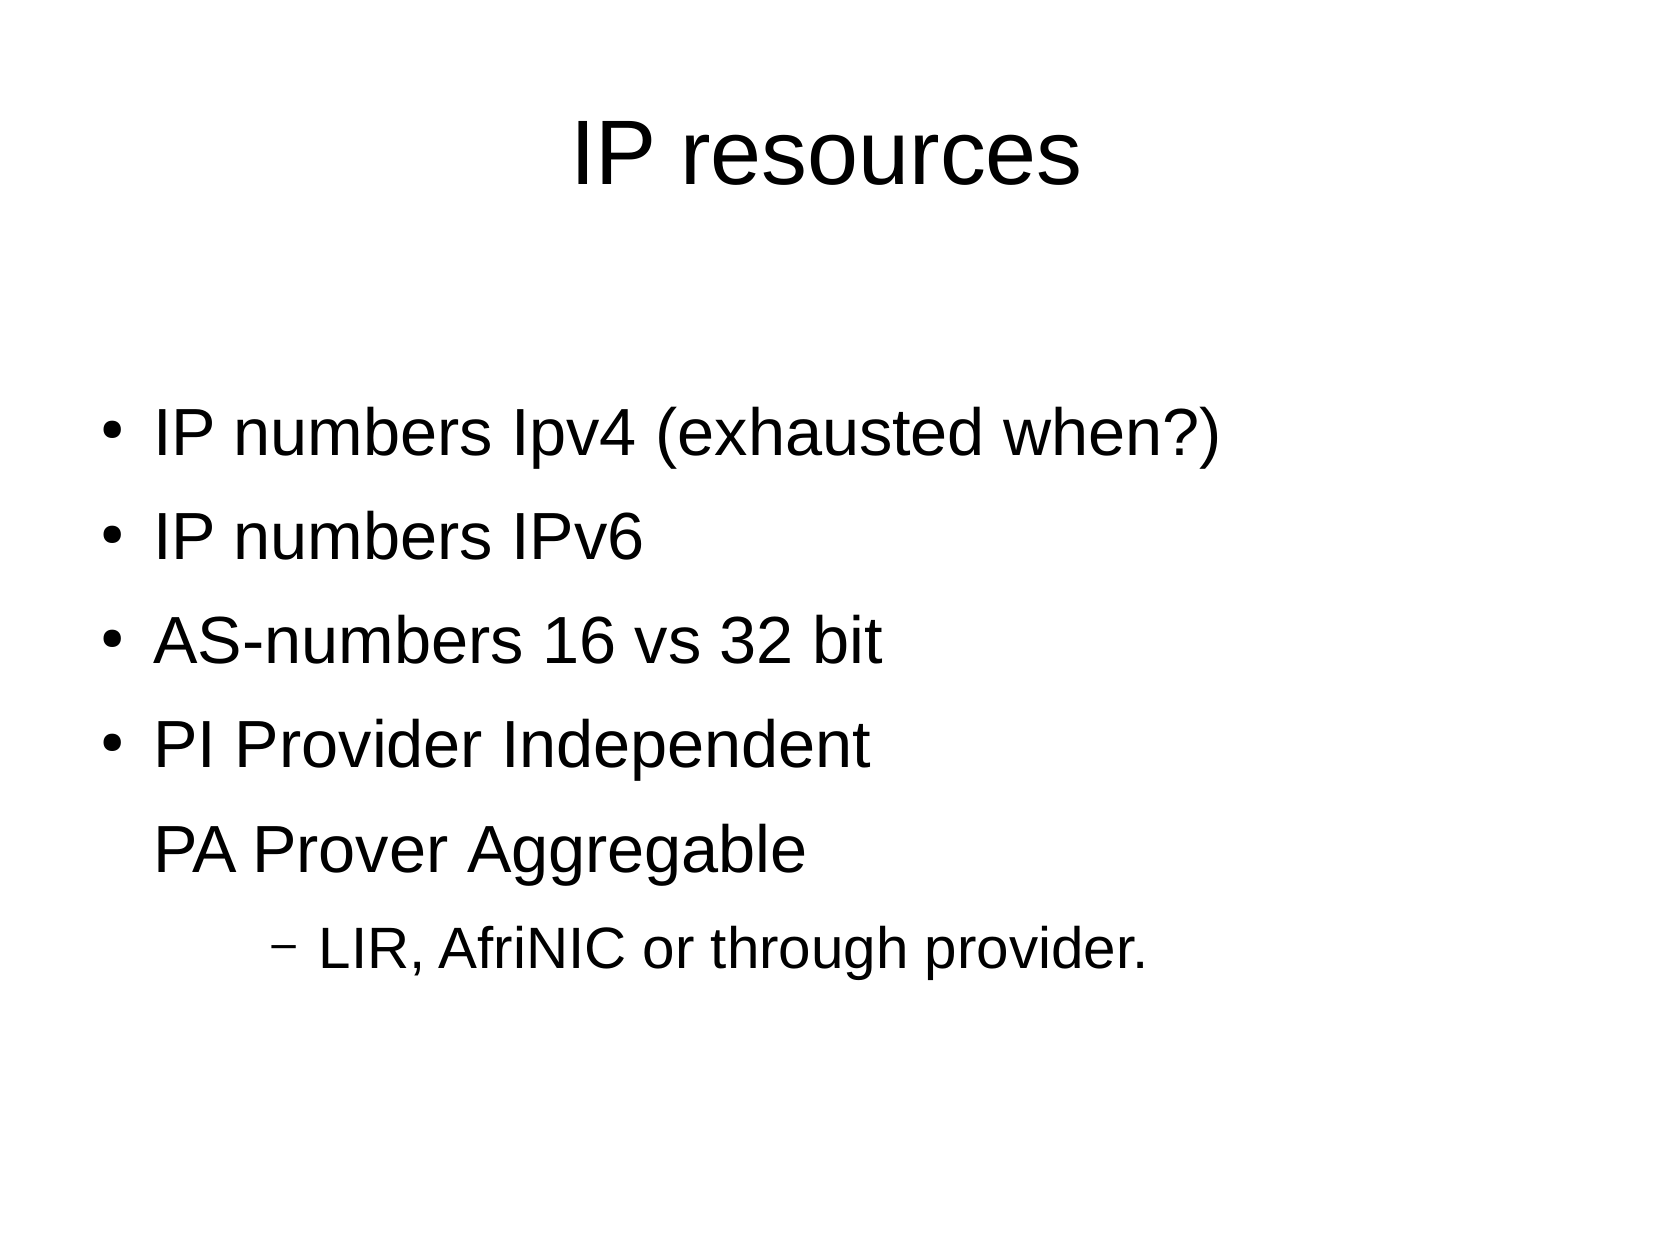

# IP resources
IP numbers Ipv4 (exhausted when?)
IP numbers IPv6
AS-numbers 16 vs 32 bit
PI Provider Independent
PA Prover Aggregable
LIR, AfriNIC or through provider.